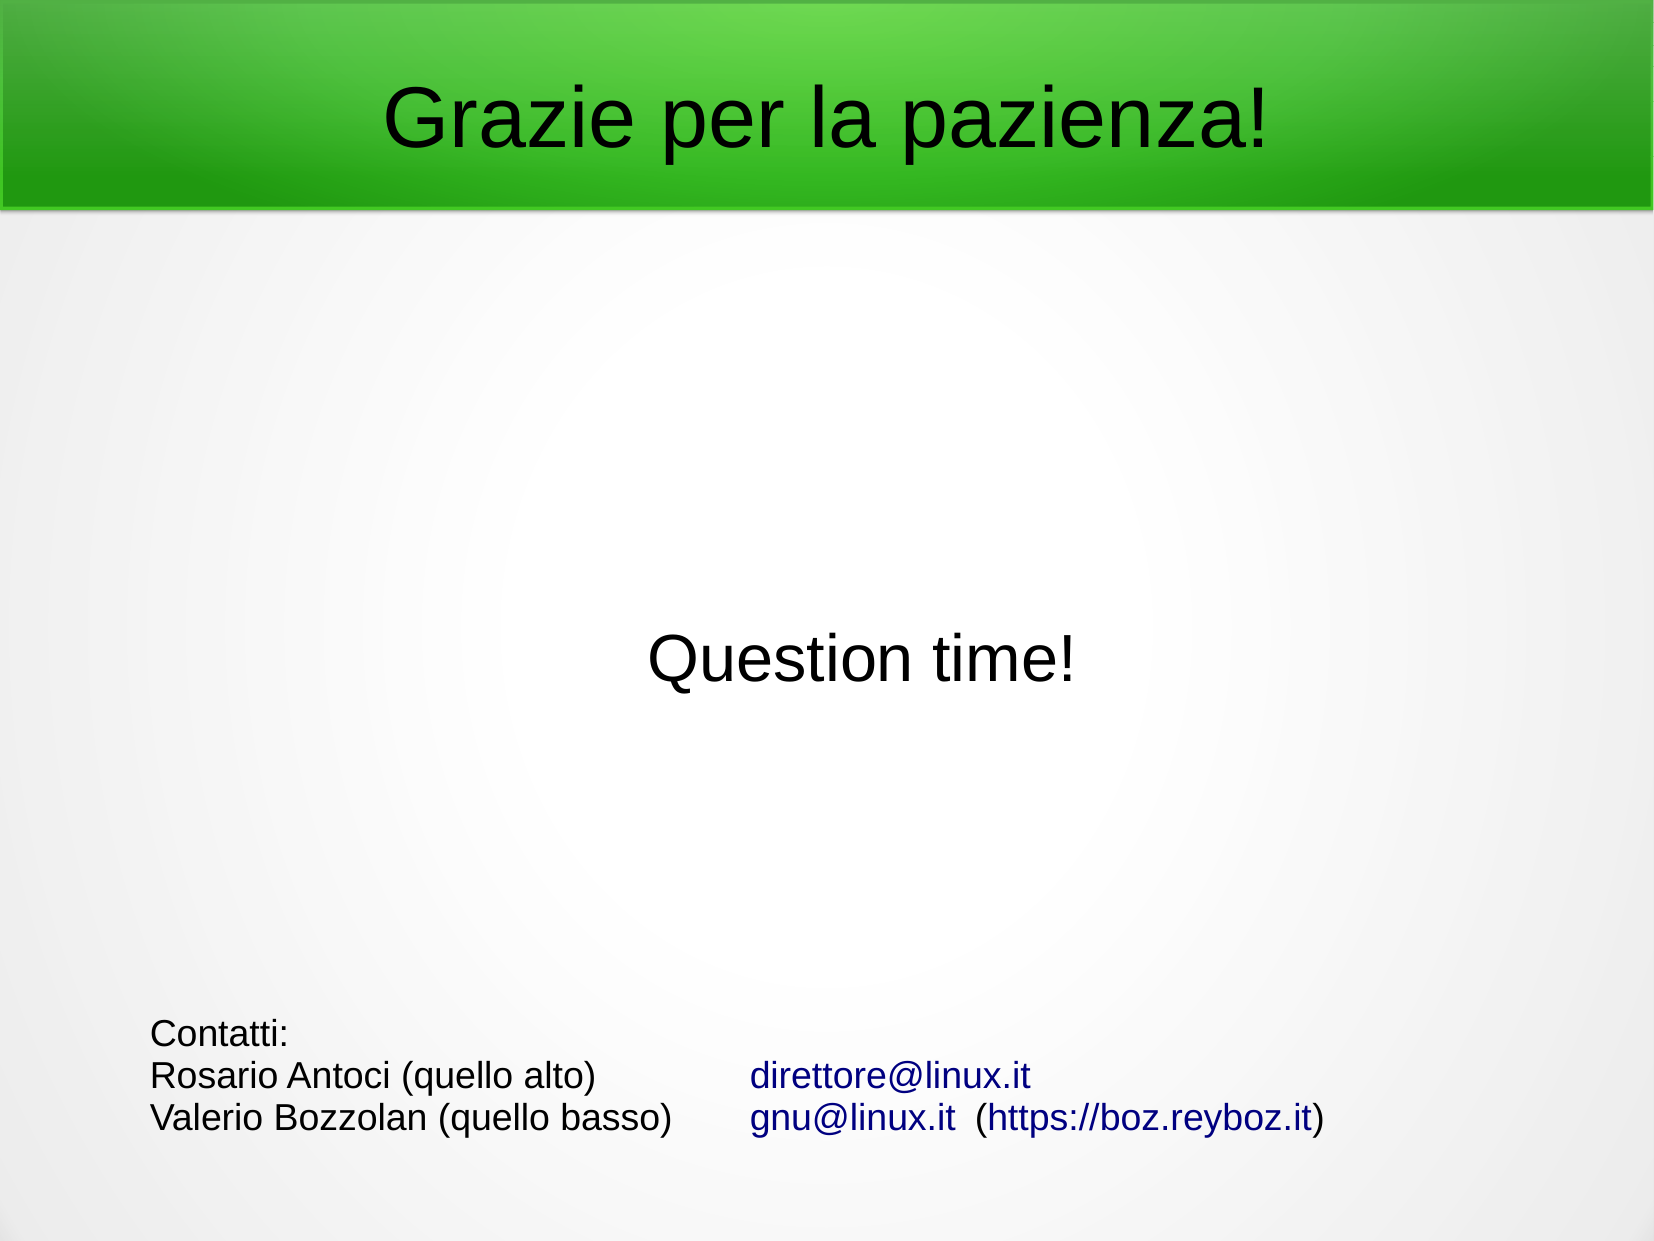

# Grazie per la pazienza!
Question time!
Contatti:
Rosario Antoci (quello alto)			direttore@linux.it
Valerio Bozzolan (quello basso)		gnu@linux.it	(https://boz.reyboz.it)